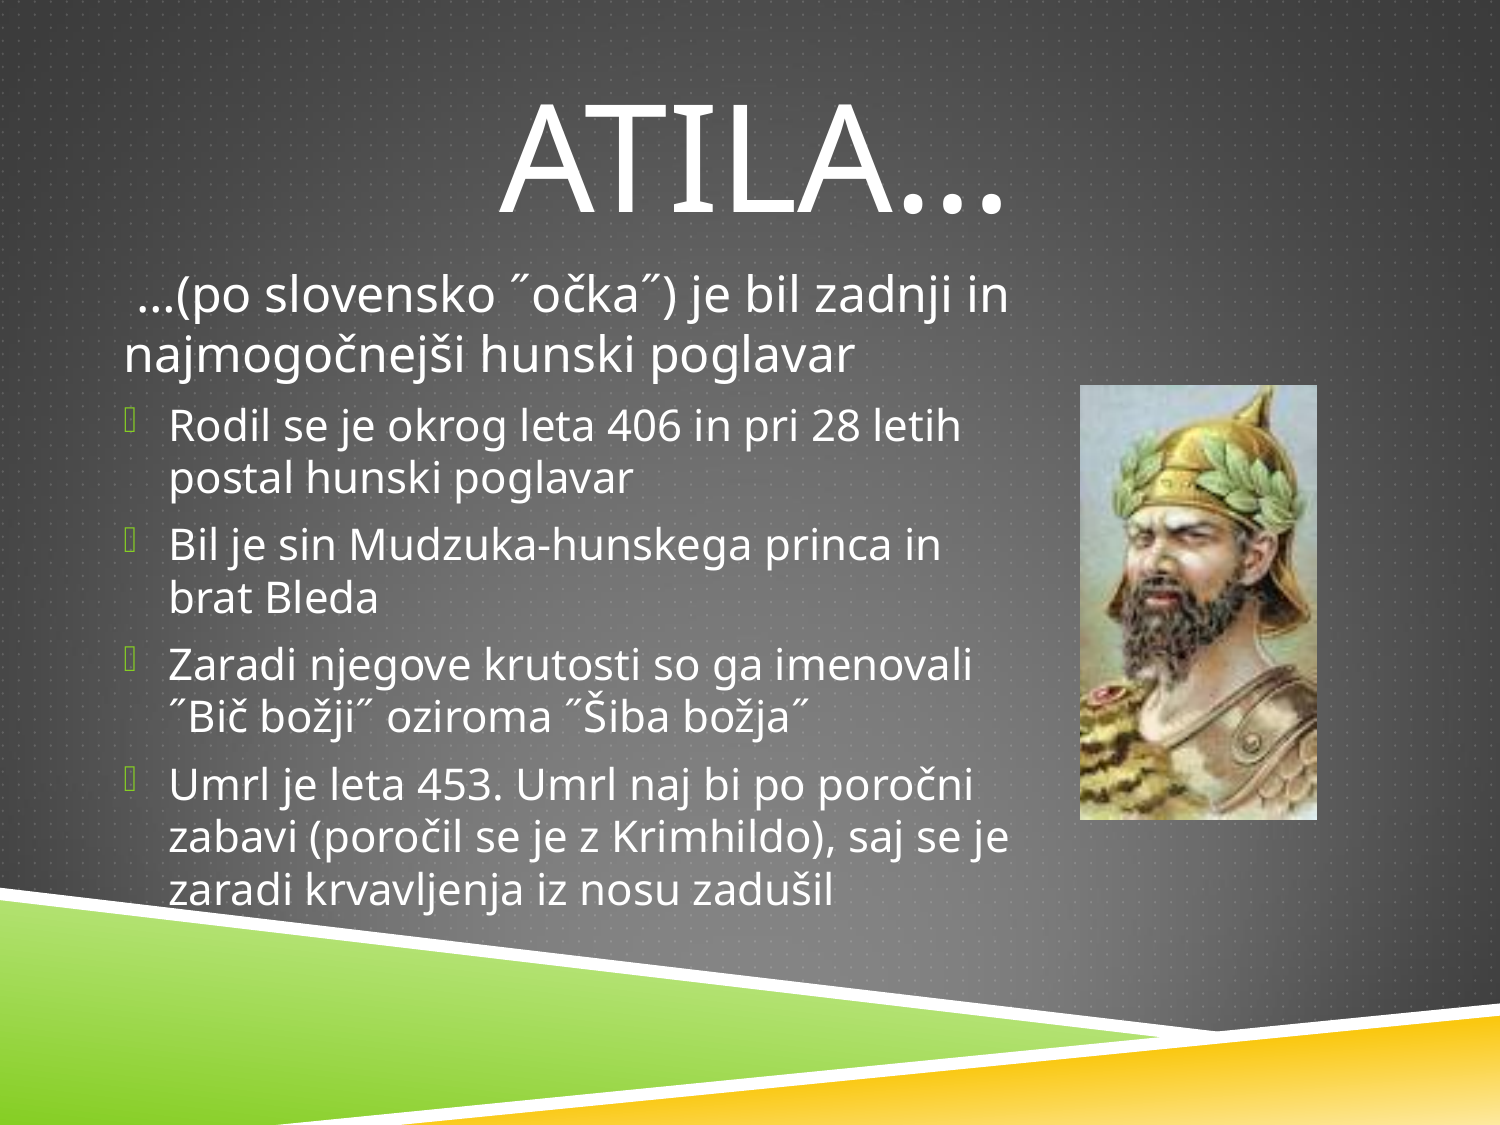

ATILA…
# …(po slovensko ˝očka˝) je bil zadnji in najmogočnejši hunski poglavar
Rodil se je okrog leta 406 in pri 28 letih postal hunski poglavar
Bil je sin Mudzuka-hunskega princa in brat Bleda
Zaradi njegove krutosti so ga imenovali ˝Bič božji˝ oziroma ˝Šiba božja˝
Umrl je leta 453. Umrl naj bi po poročni zabavi (poročil se je z Krimhildo), saj se je zaradi krvavljenja iz nosu zadušil